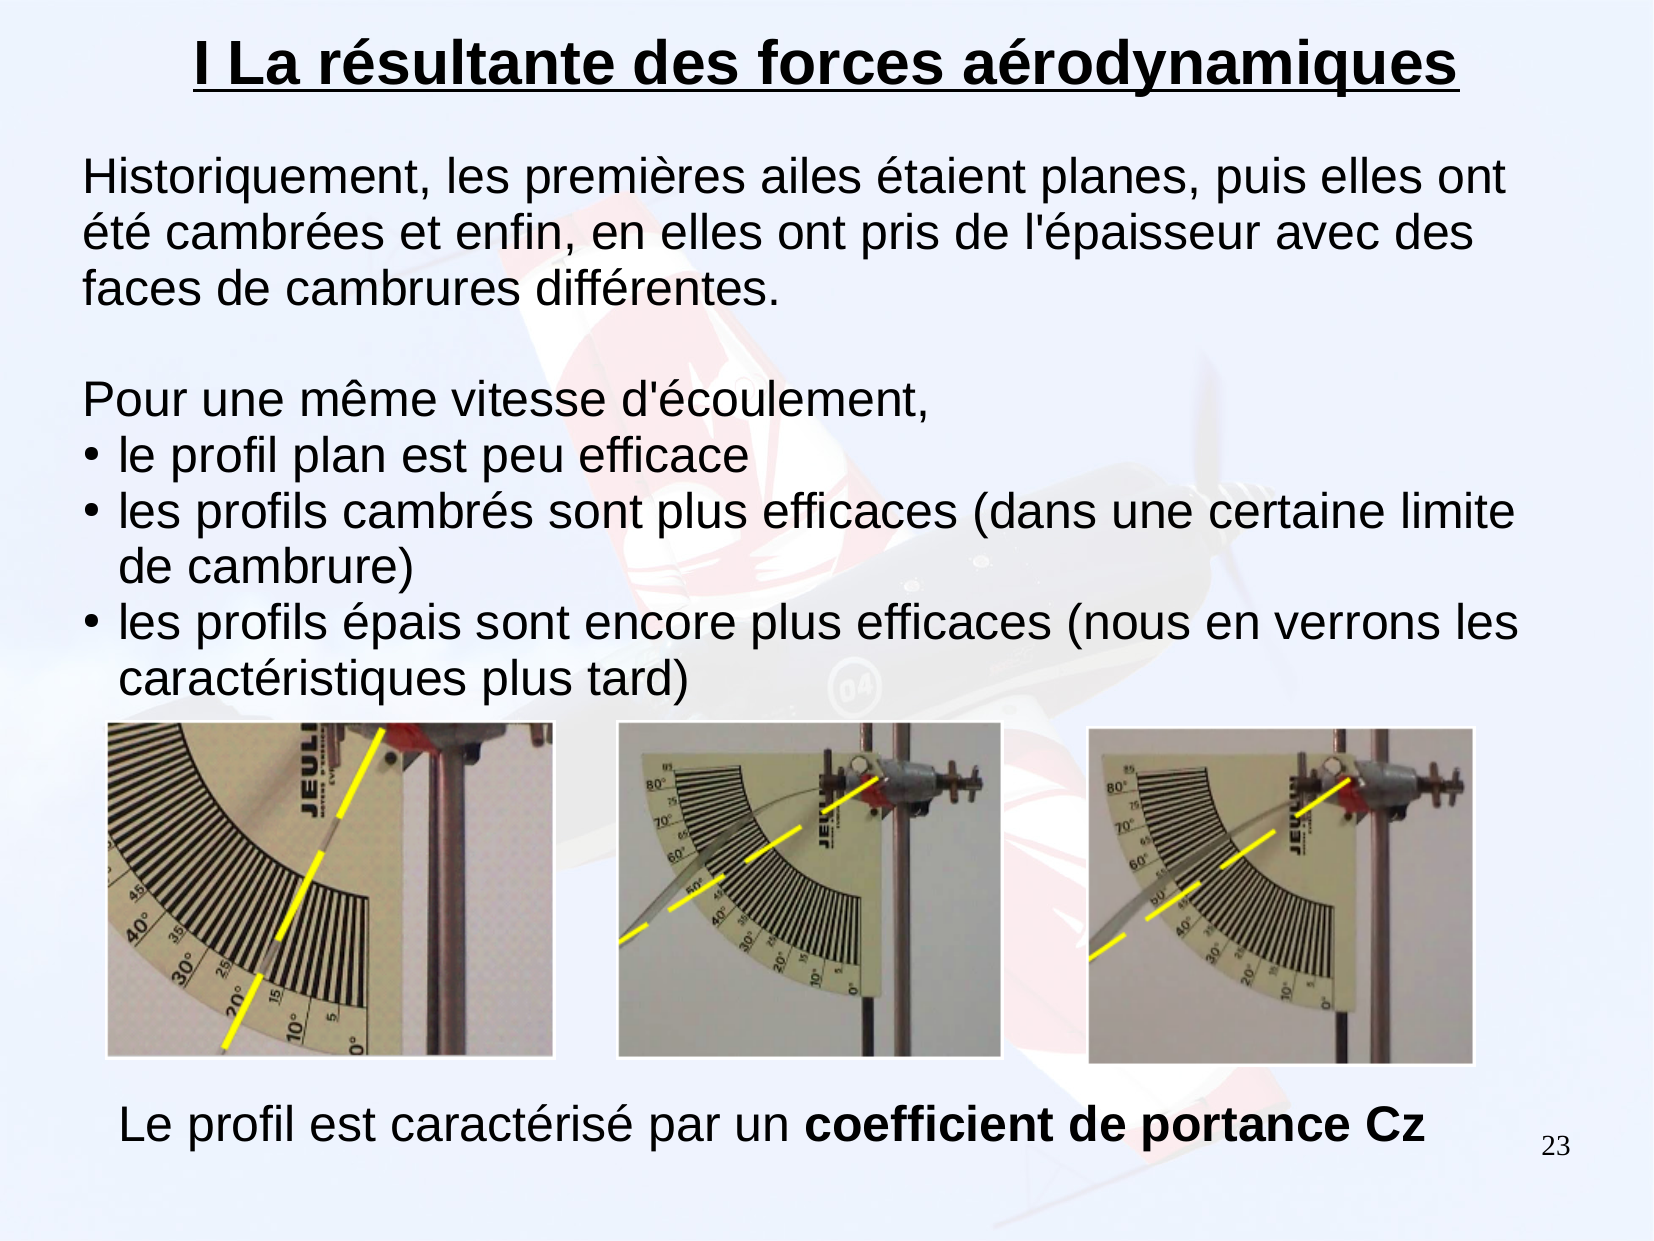

# I La résultante des forces aérodynamiques
Historiquement, les premières ailes étaient planes, puis elles ont été cambrées et enfin, en elles ont pris de l'épaisseur avec des faces de cambrures différentes.
Pour une même vitesse d'écoulement,
le profil plan est peu efficace
les profils cambrés sont plus efficaces (dans une certaine limite de cambrure)
les profils épais sont encore plus efficaces (nous en verrons les caractéristiques plus tard)
Le profil est caractérisé par un coefficient de portance Cz
23